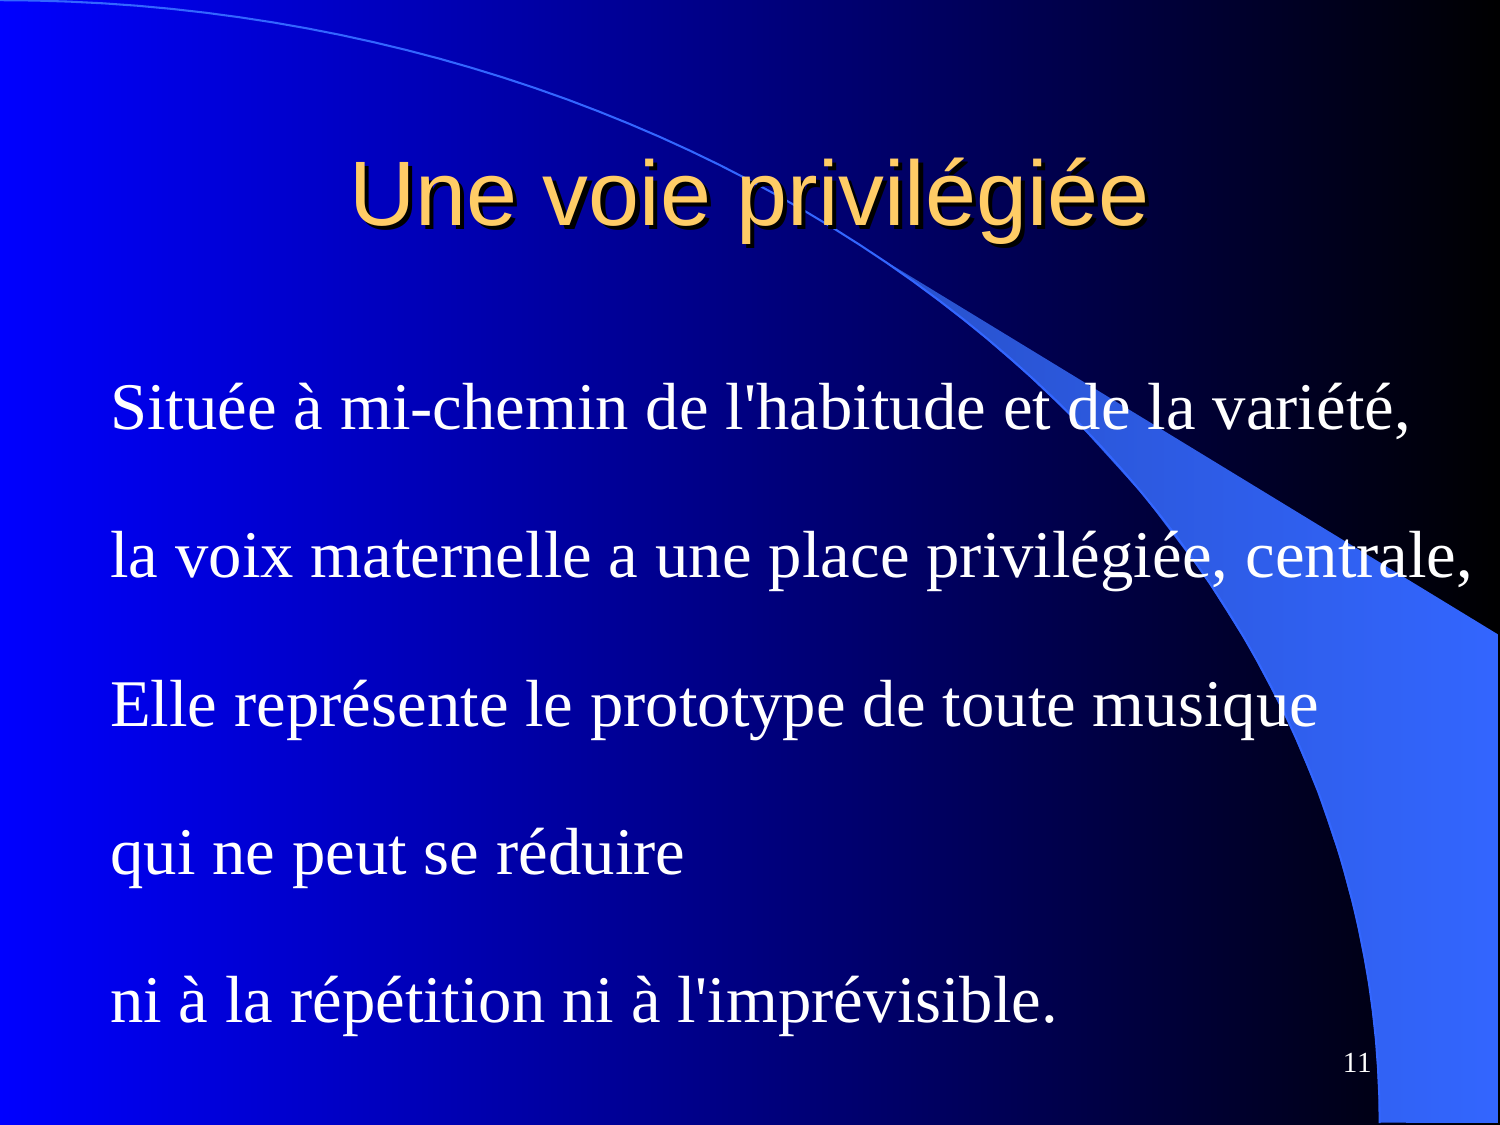

# Une voie privilégiée
Située à mi-chemin de l'habitude et de la variété,
la voix maternelle a une place privilégiée, centrale,
Elle représente le prototype de toute musique
qui ne peut se réduire
ni à la répétition ni à l'imprévisible.
11